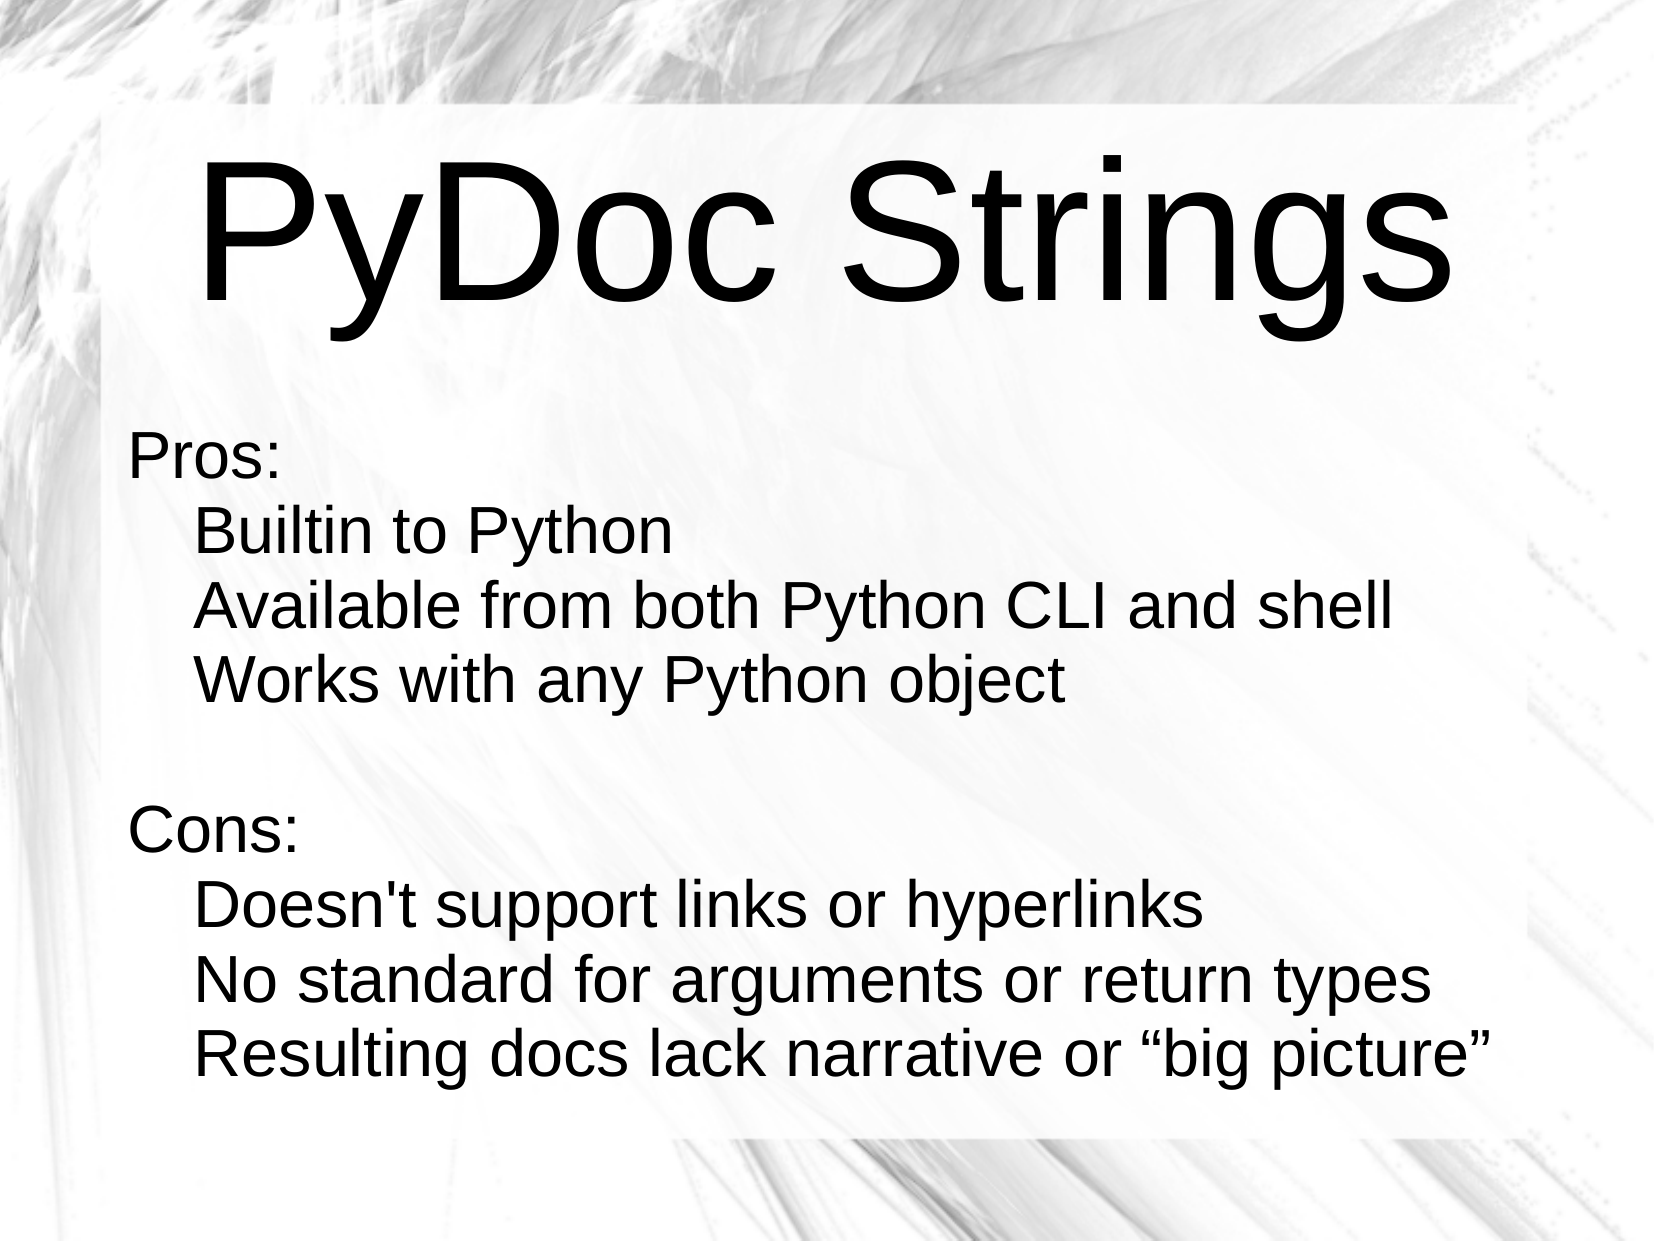

PyDoc Strings
Pros:
Builtin to Python
Available from both Python CLI and shell
Works with any Python object
Cons:
Doesn't support links or hyperlinks
No standard for arguments or return types
Resulting docs lack narrative or “big picture”